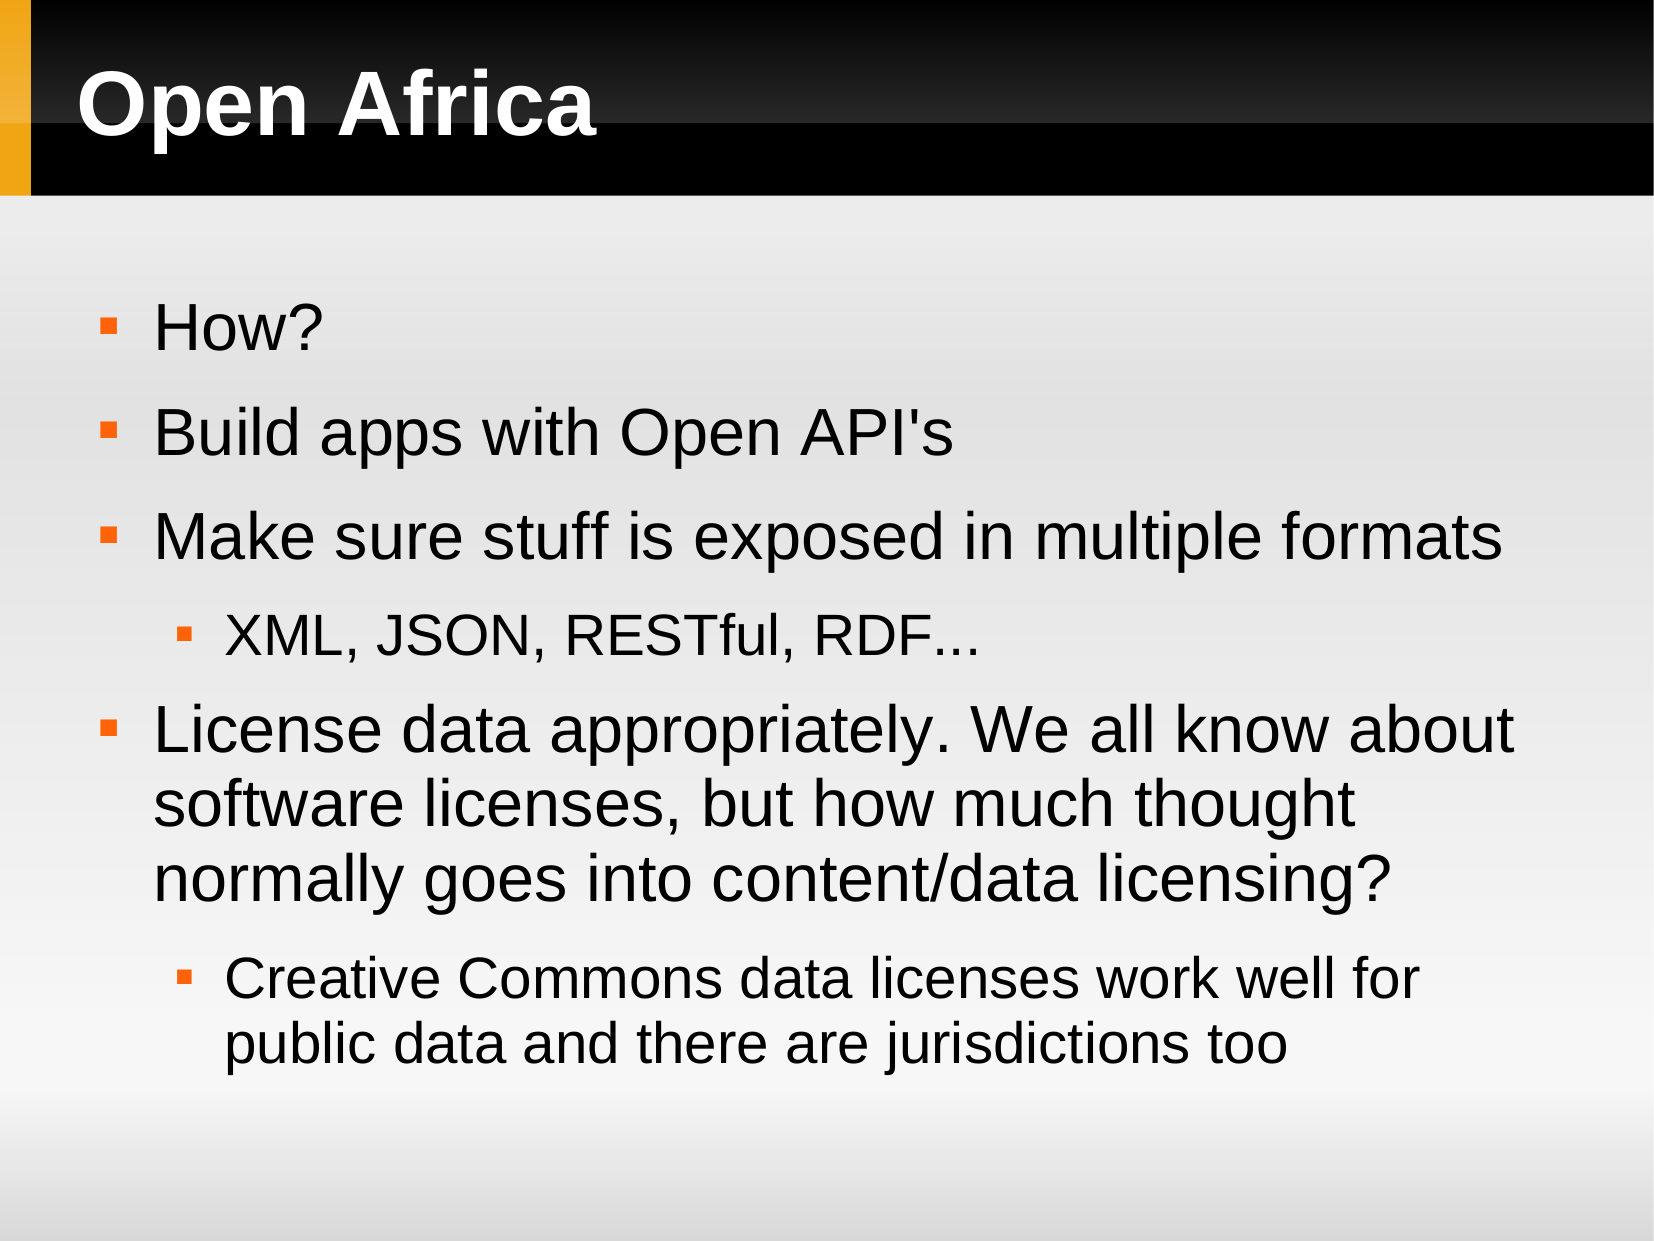

# Open Africa
How?
Build apps with Open API's
Make sure stuff is exposed in multiple formats
XML, JSON, RESTful, RDF...
License data appropriately. We all know about software licenses, but how much thought normally goes into content/data licensing?
Creative Commons data licenses work well for public data and there are jurisdictions too